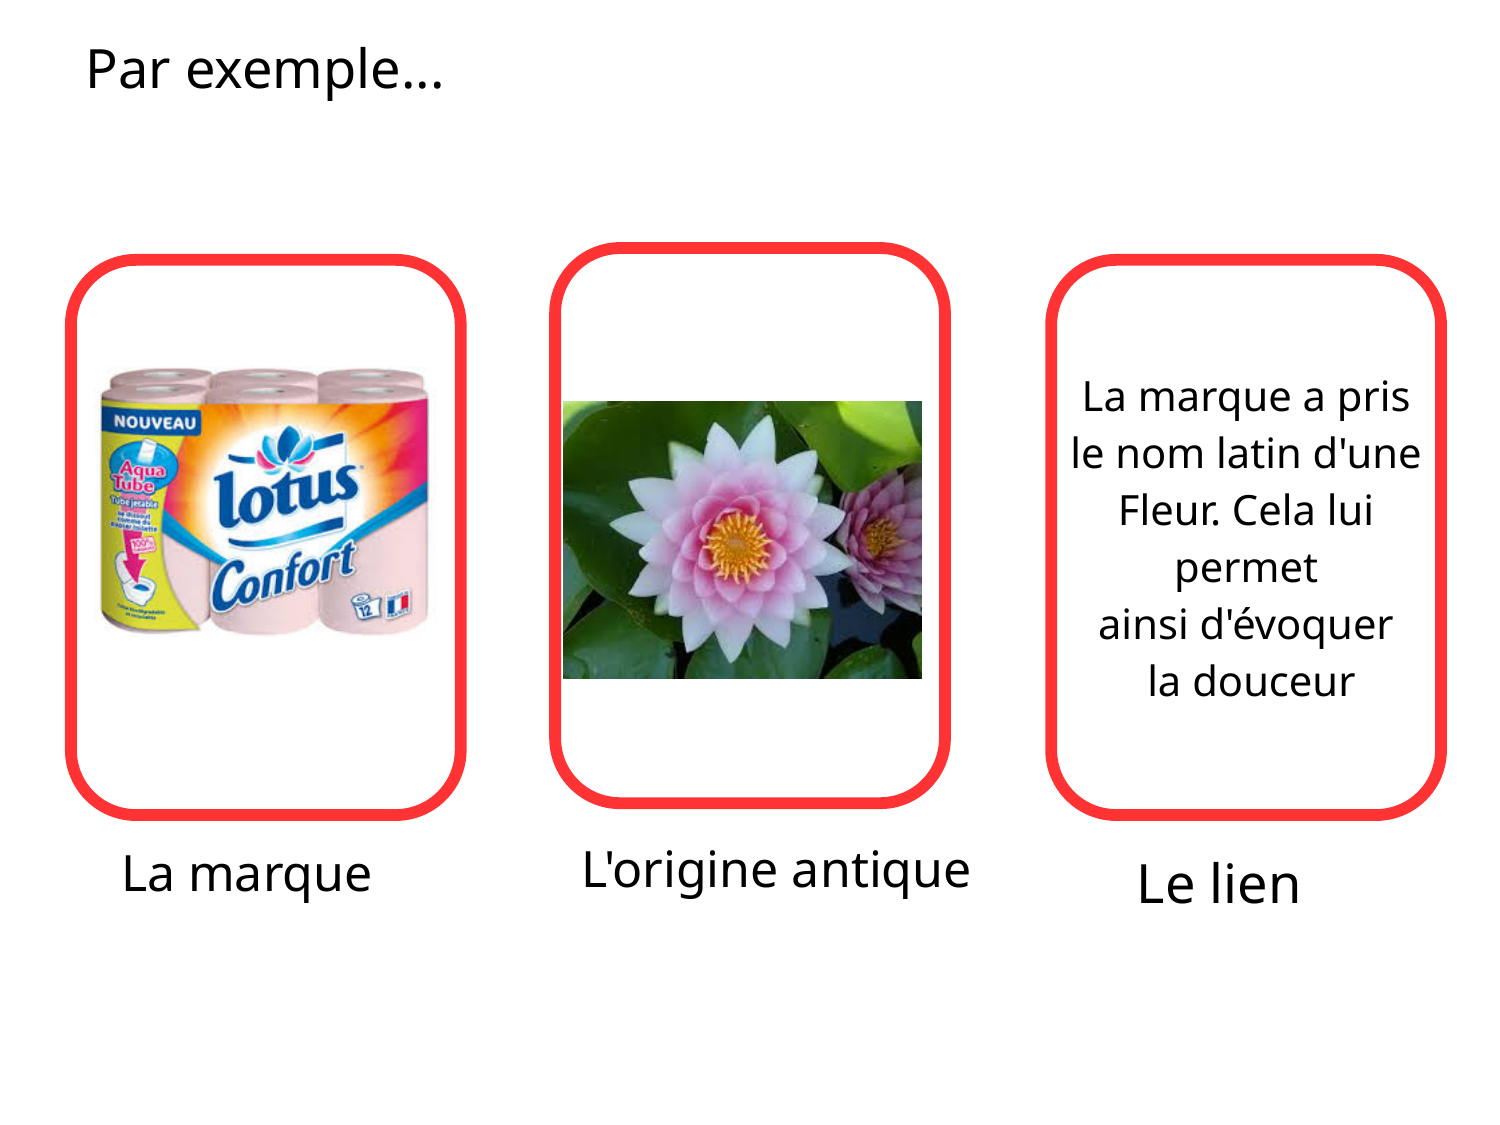

Par exemple...
La marque a pris
 le nom latin d'une
Fleur. Cela lui
 permet
ainsi d'évoquer
 la douceur
L'origine antique
La marque
Le lien